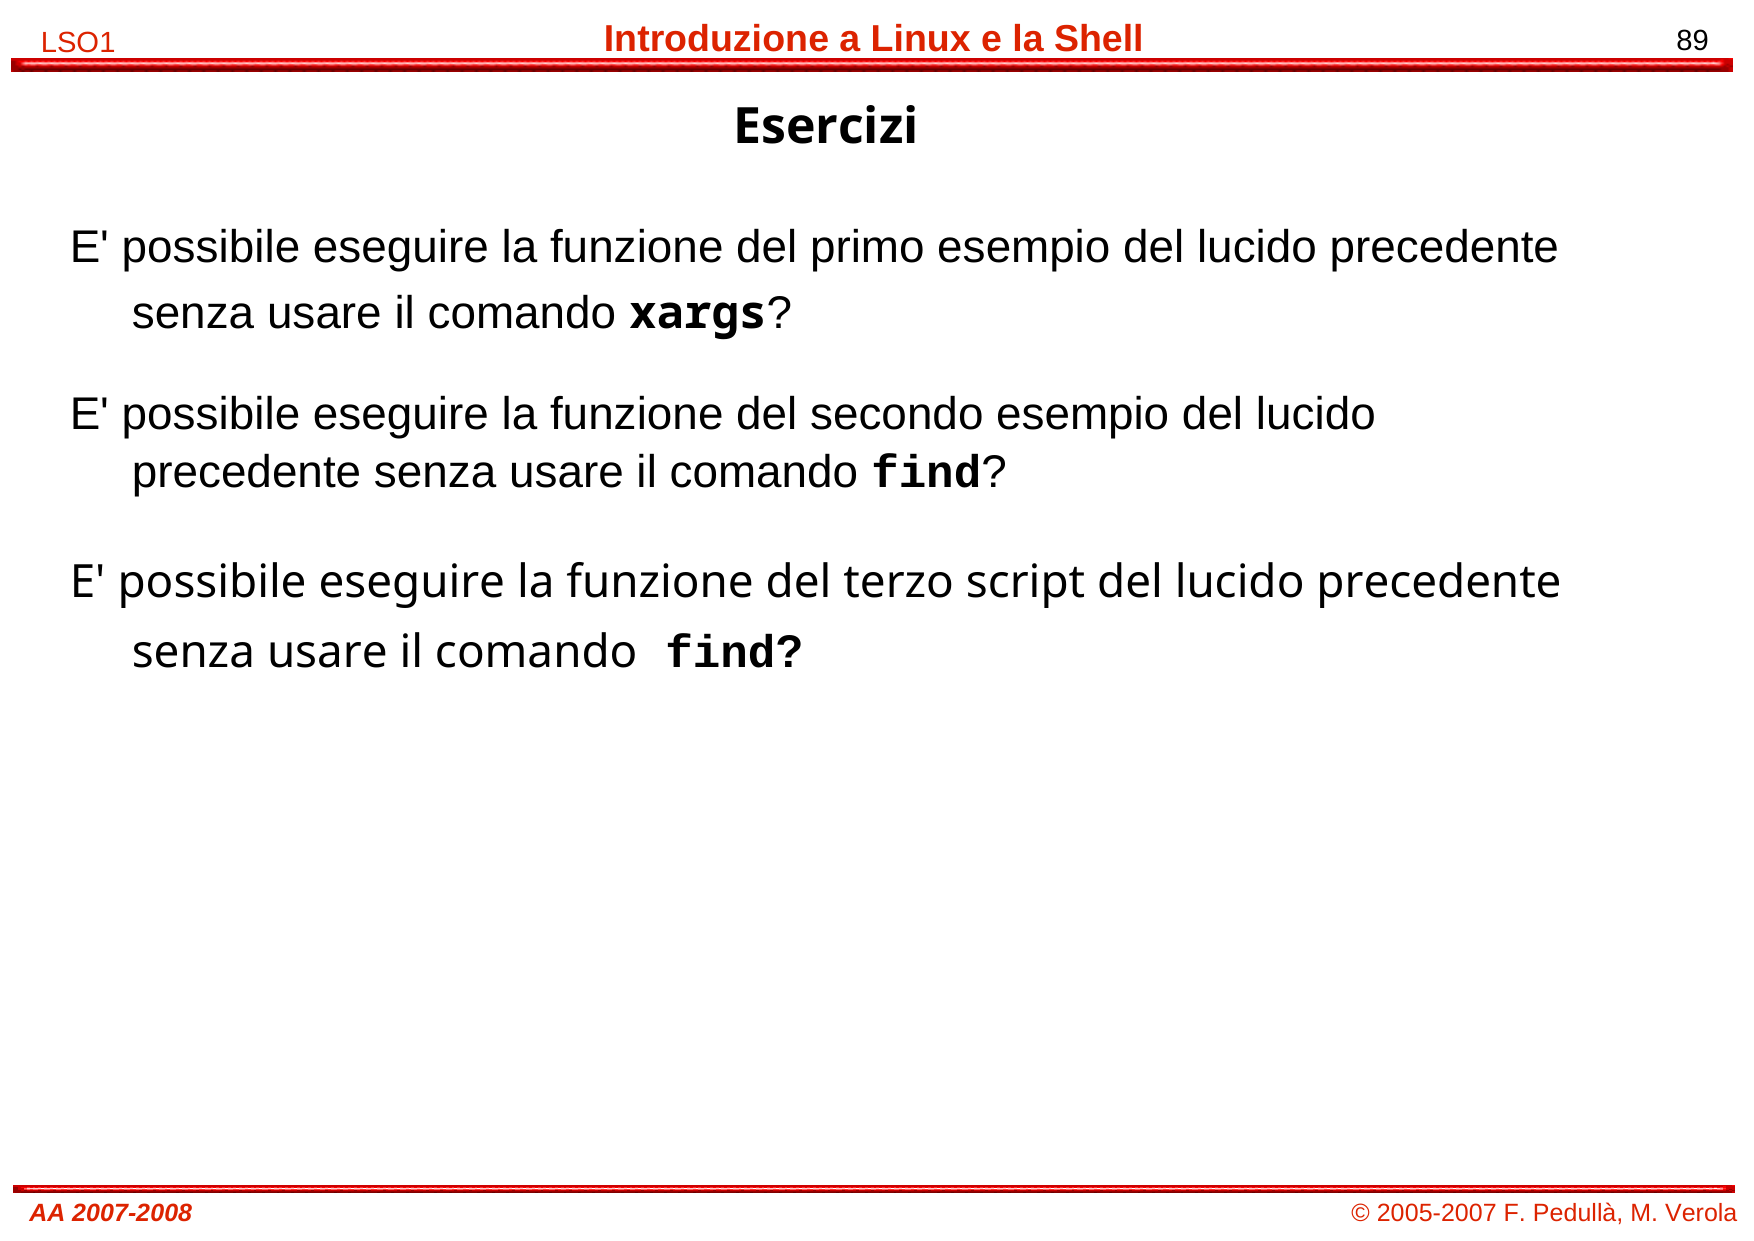

# Esercizi
E' possibile eseguire la funzione del primo esempio del lucido precedente senza usare il comando xargs?
E' possibile eseguire la funzione del secondo esempio del lucido precedente senza usare il comando find?
E' possibile eseguire la funzione del terzo script del lucido precedente senza usare il comando find?